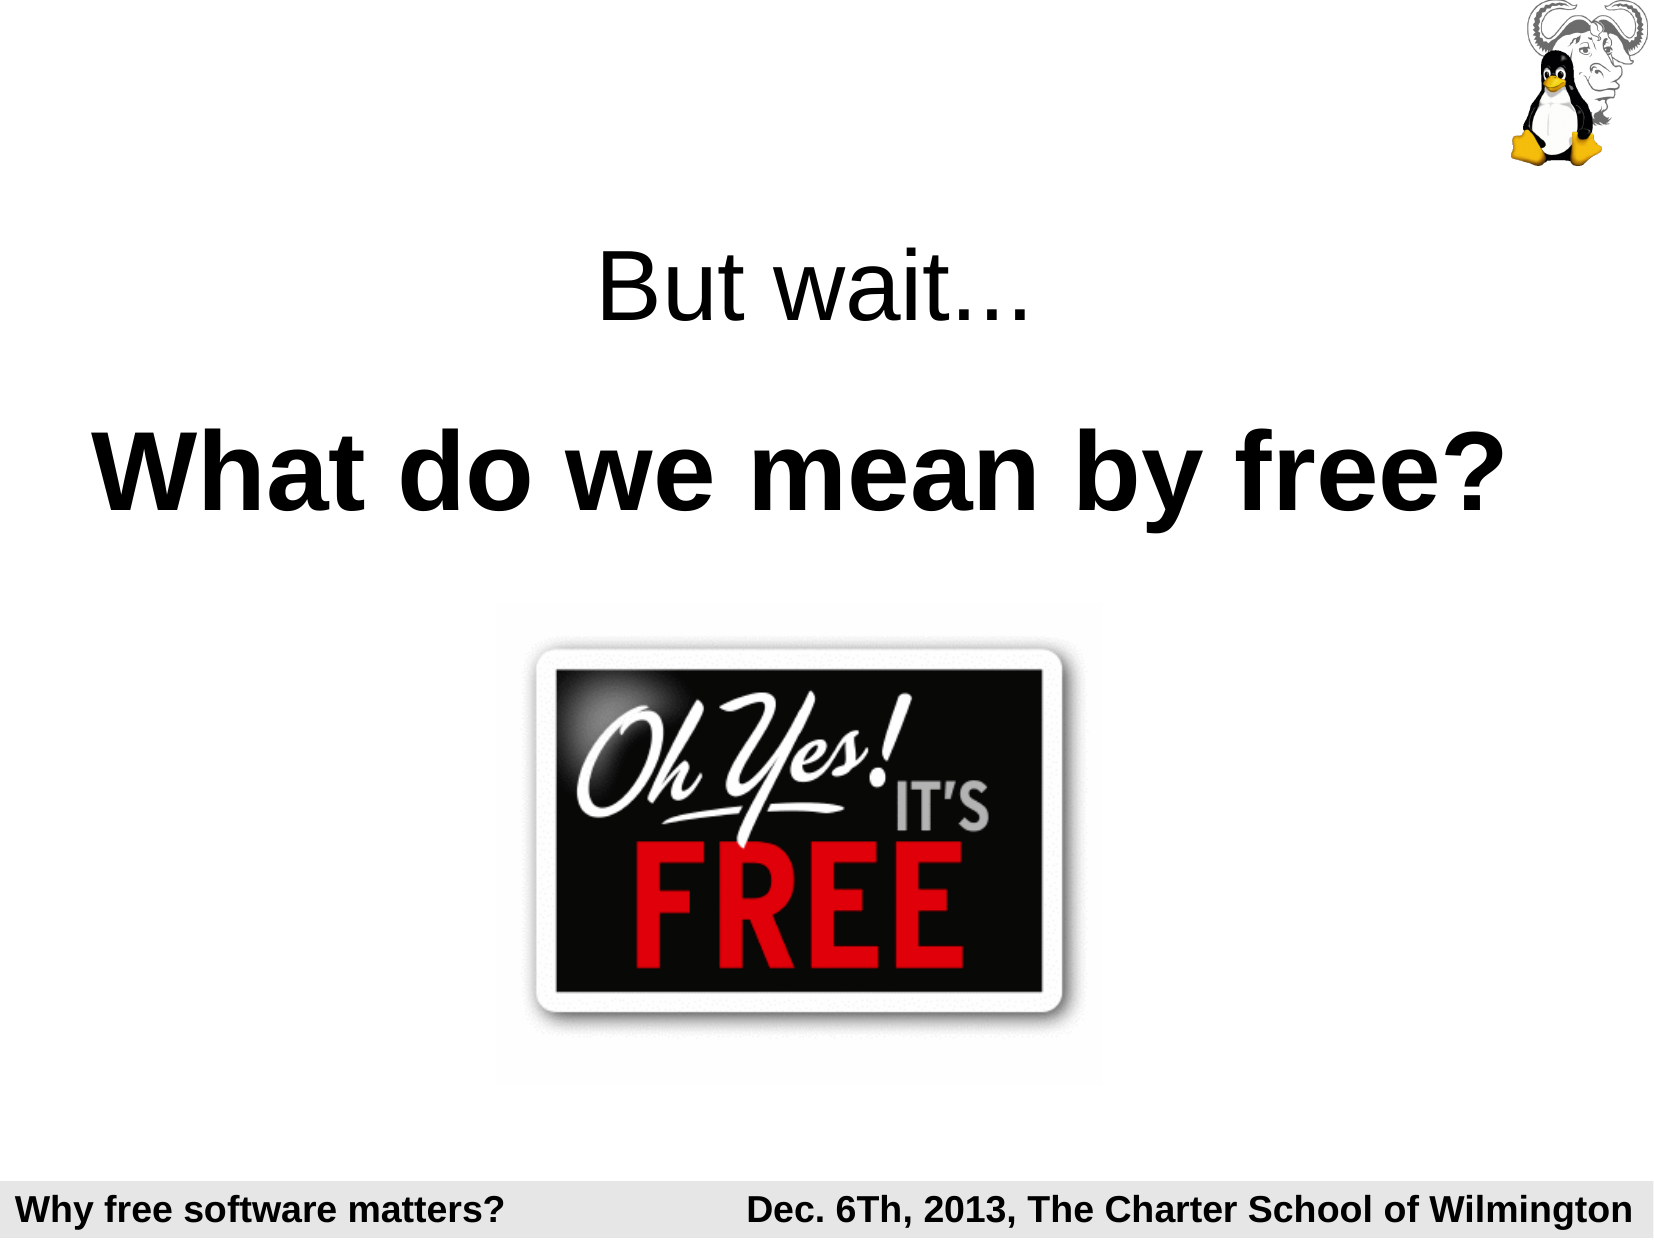

# But wait...
What do we mean by free?
Why free software matters? Dec. 6Th, 2013, The Charter School of Wilmington